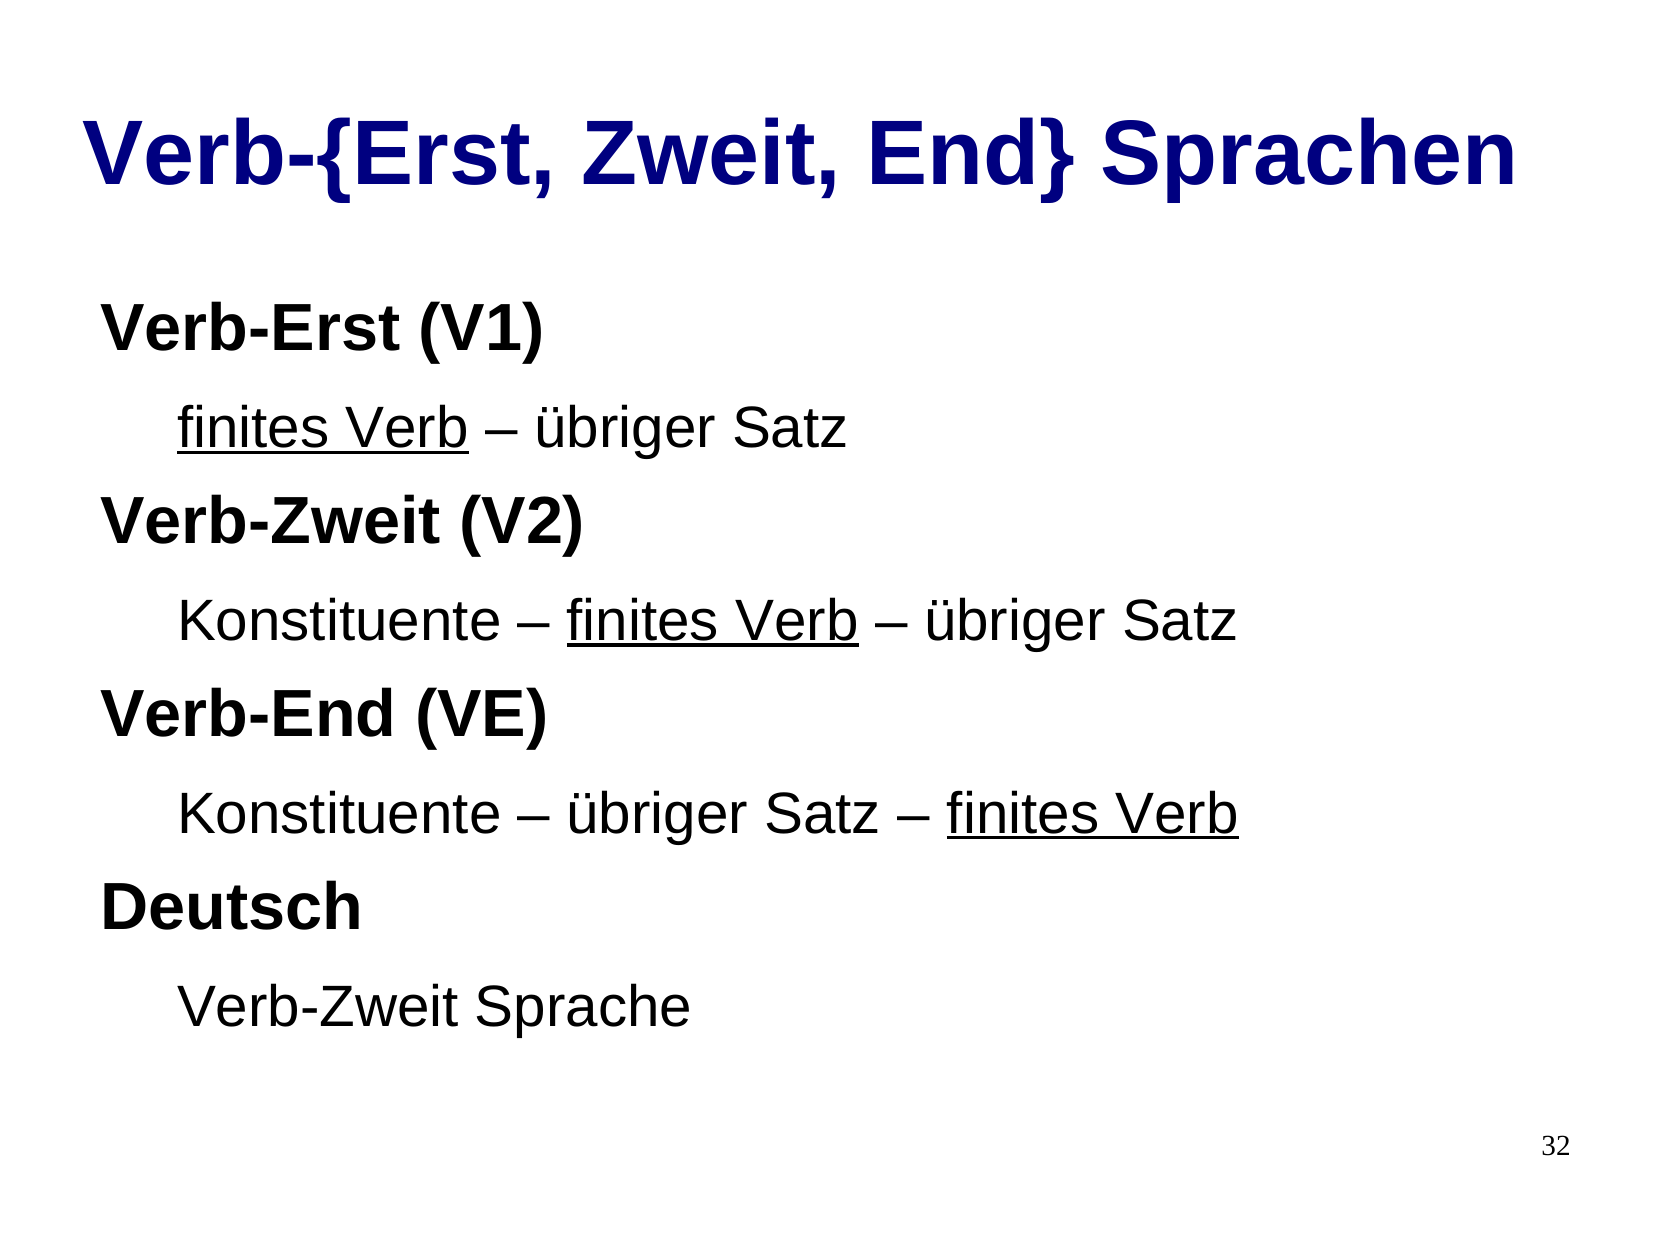

# Verb-{Erst, Zweit, End} Sprachen
Verb-Erst (V1)
finites Verb – übriger Satz
Verb-Zweit (V2)
Konstituente – finites Verb – übriger Satz
Verb-End (VE)
Konstituente – übriger Satz – finites Verb
Deutsch
Verb-Zweit Sprache
32